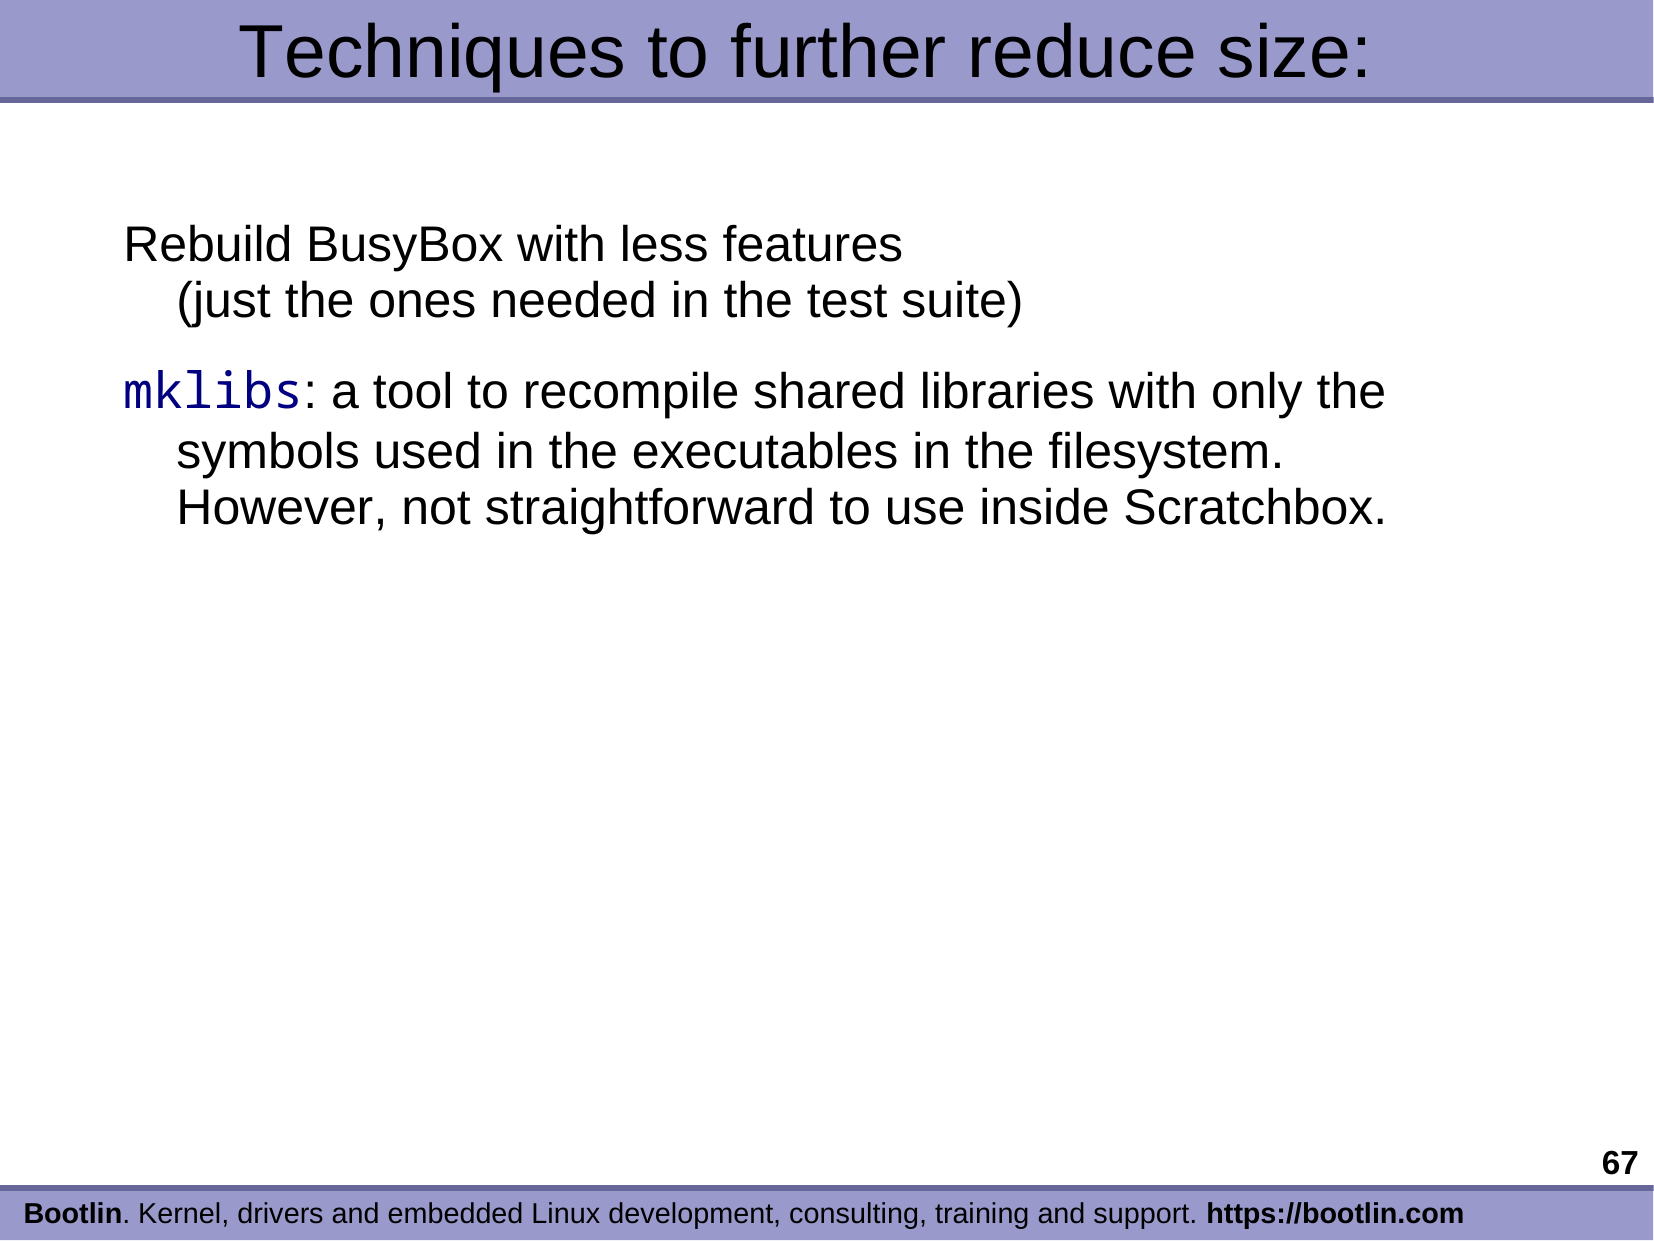

# Techniques to further reduce size:
Rebuild BusyBox with less features
(just the ones needed in the test suite)
mklibs: a tool to recompile shared libraries with only the symbols used in the executables in the filesystem.
However, not straightforward to use inside Scratchbox.